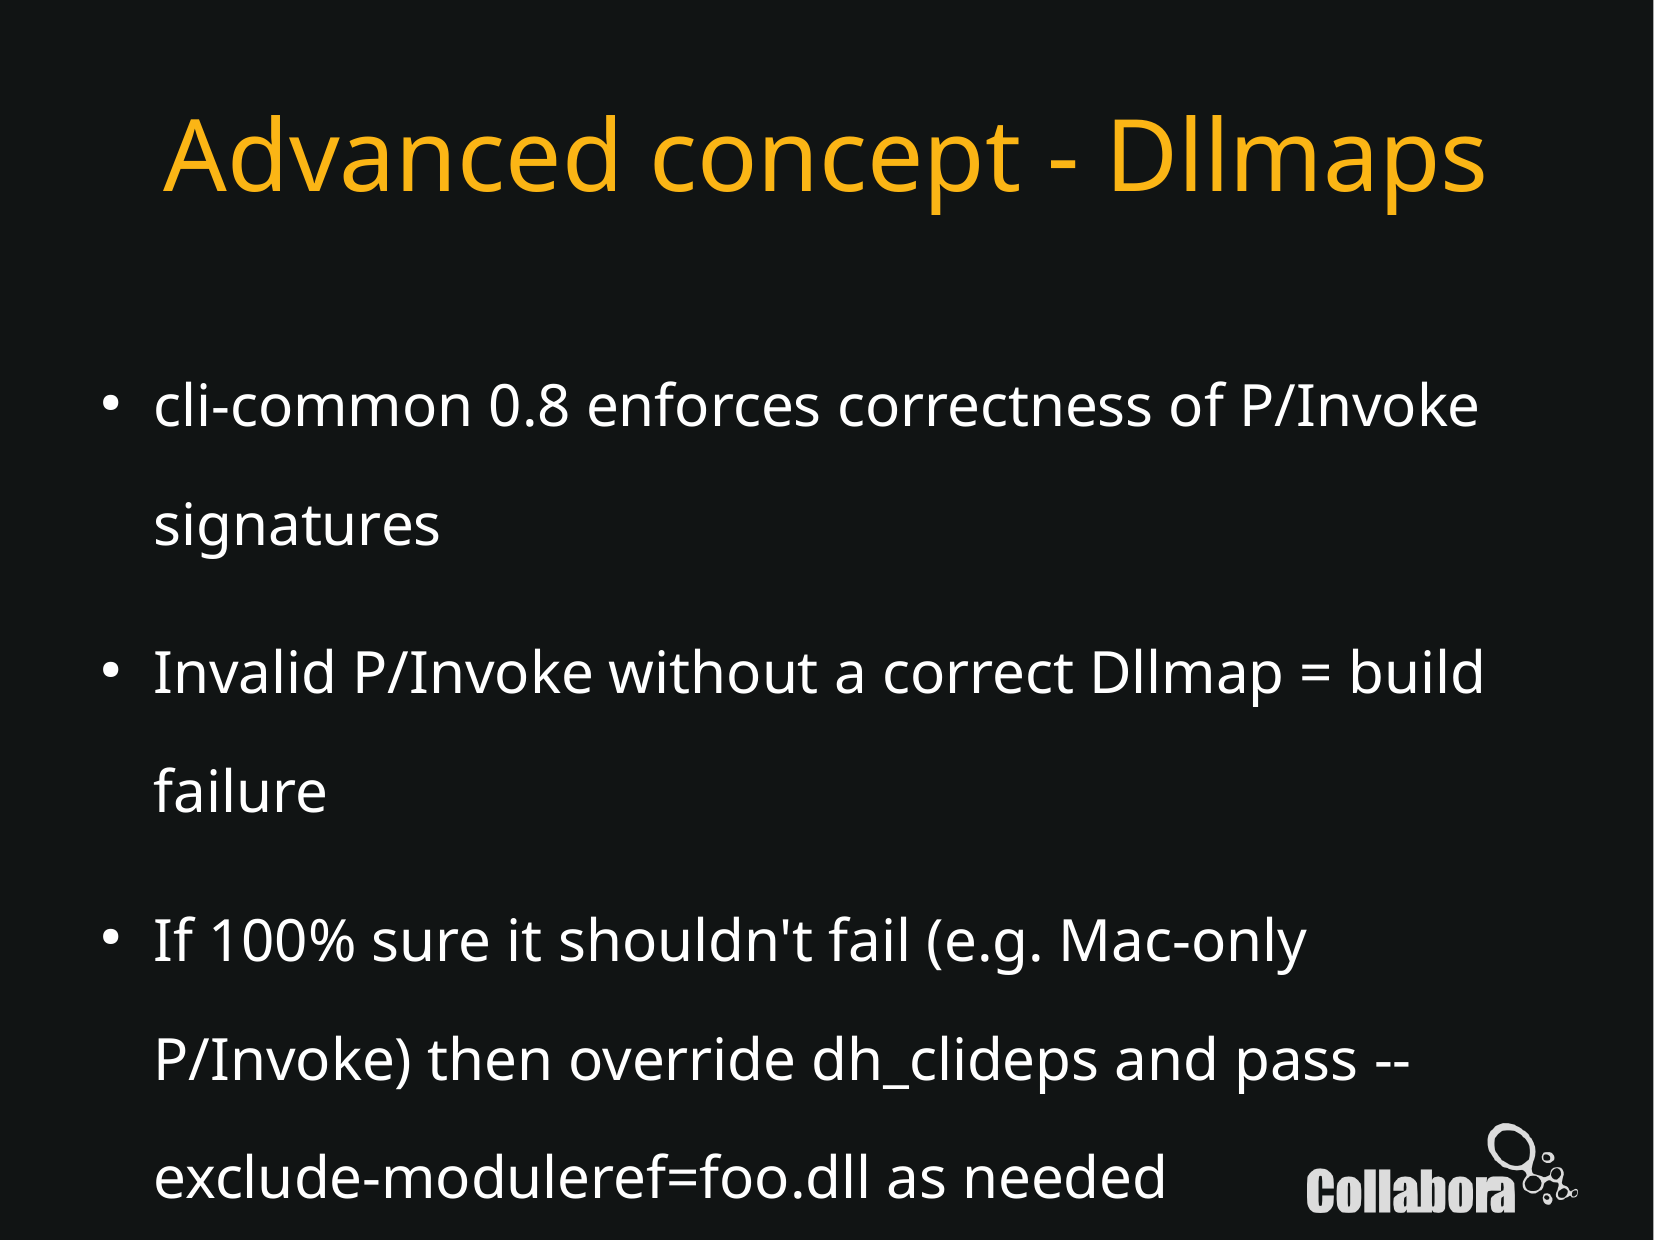

# Advanced concept - Dllmaps
cli-common 0.8 enforces correctness of P/Invoke signatures
Invalid P/Invoke without a correct Dllmap = build failure
If 100% sure it shouldn't fail (e.g. Mac-only P/Invoke) then override dh_clideps and pass --exclude-moduleref=foo.dll as needed